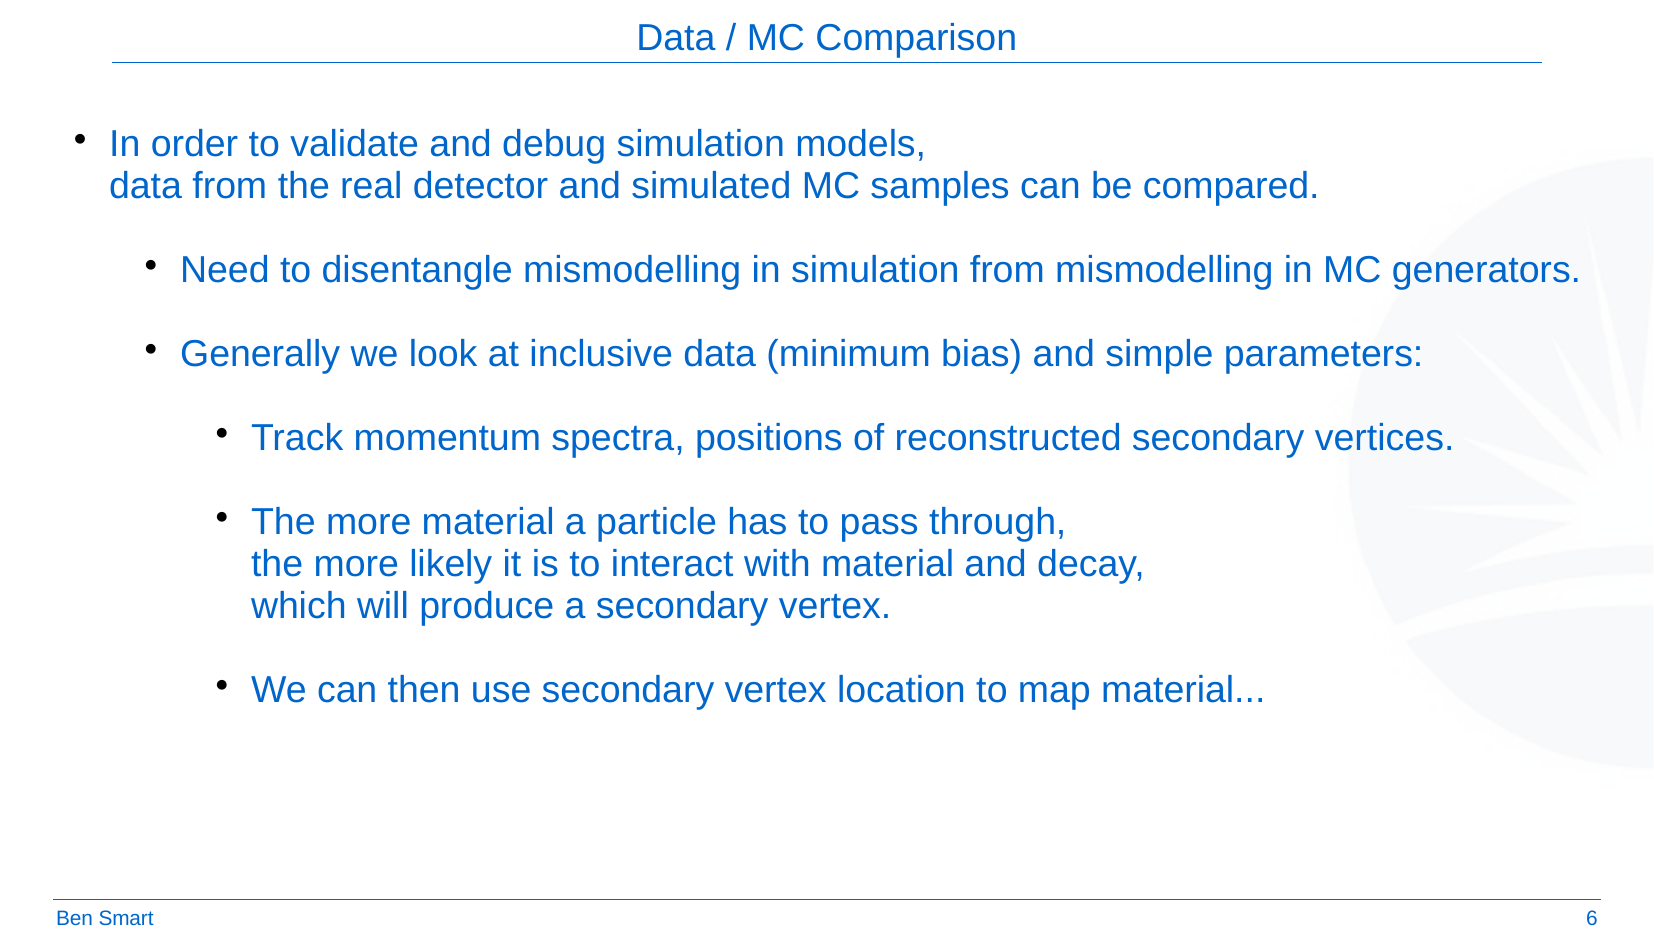

Data / MC Comparison
In order to validate and debug simulation models,
data from the real detector and simulated MC samples can be compared.
Need to disentangle mismodelling in simulation from mismodelling in MC generators.
Generally we look at inclusive data (minimum bias) and simple parameters:
Track momentum spectra, positions of reconstructed secondary vertices.
The more material a particle has to pass through,
the more likely it is to interact with material and decay,
which will produce a secondary vertex.
We can then use secondary vertex location to map material...
Ben Smart